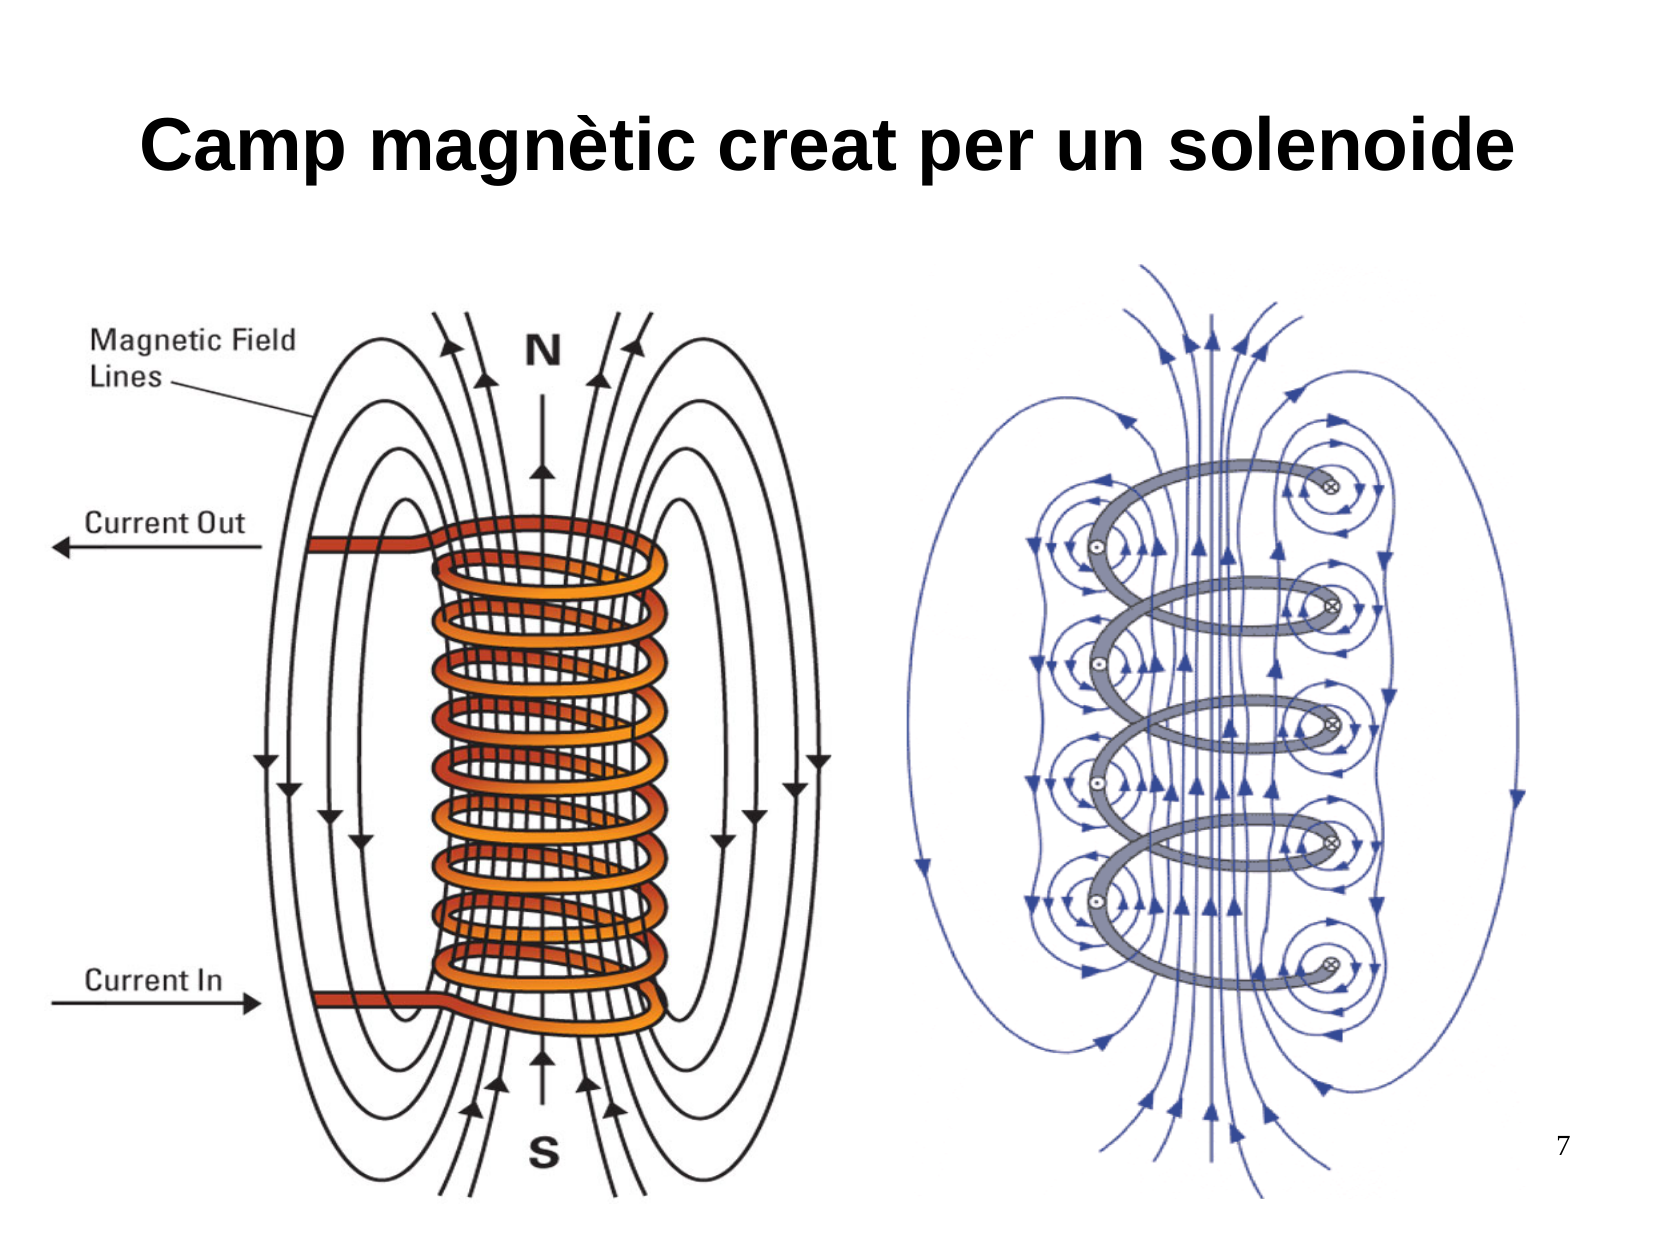

Camp magnètic creat per un solenoide
7